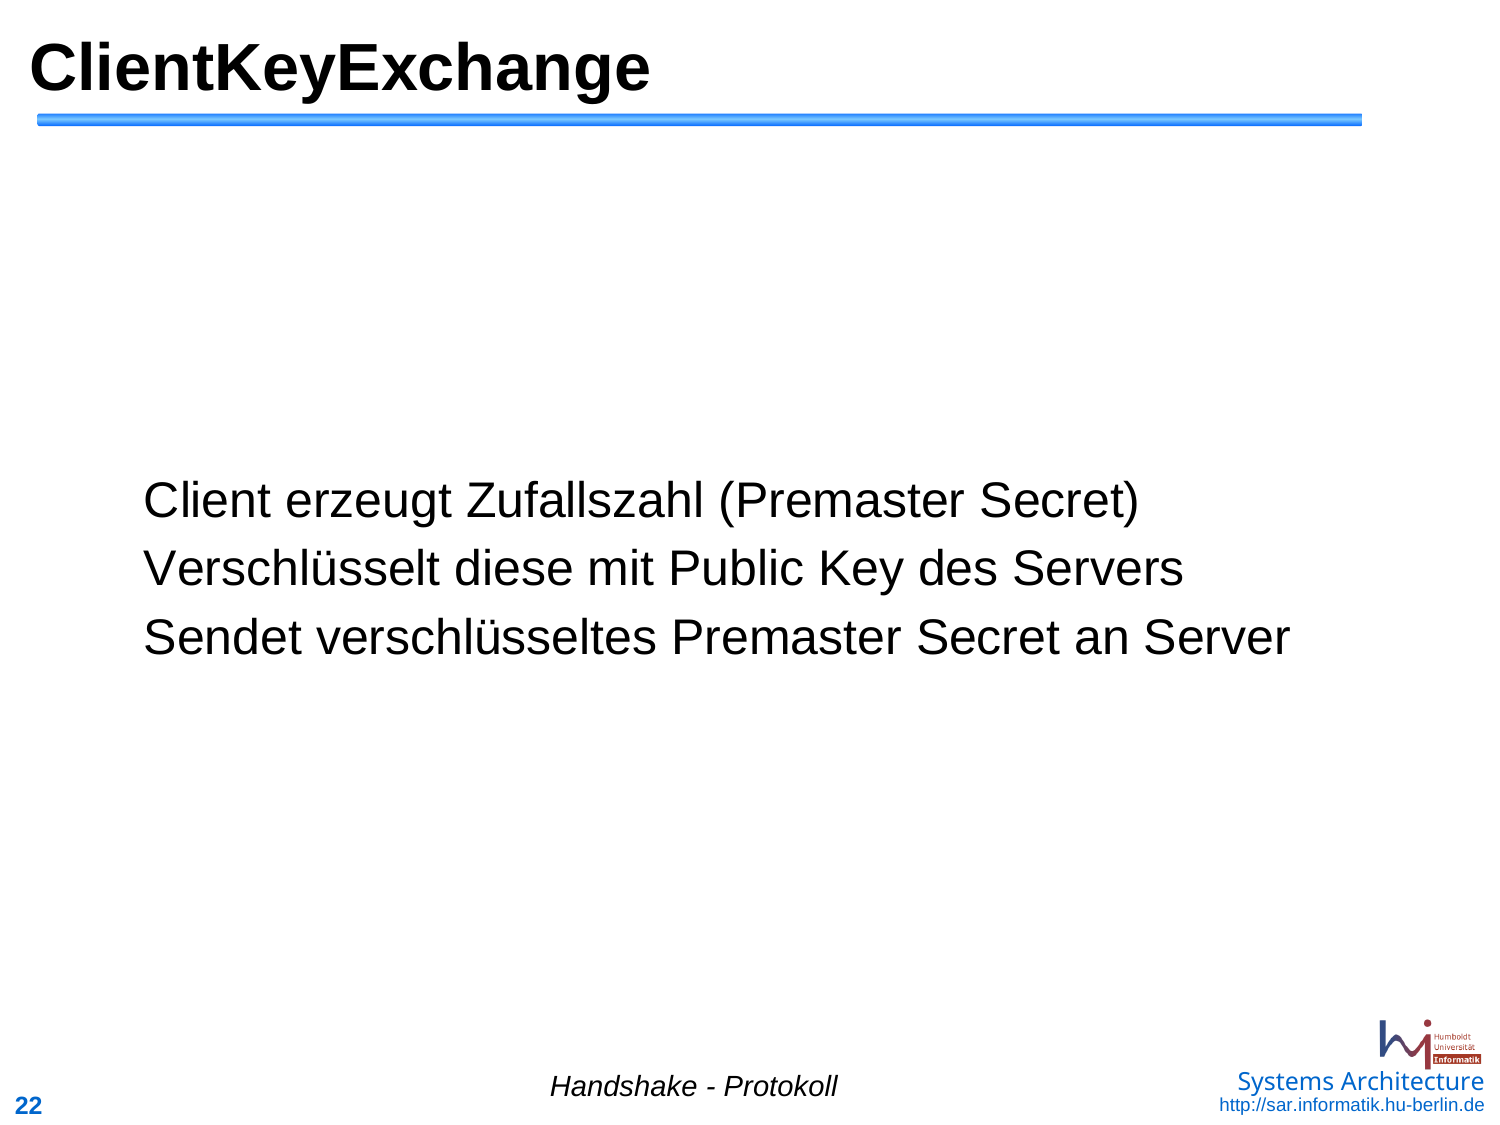

# ClientKeyExchange
Client erzeugt Zufallszahl (Premaster Secret)
Verschlüsselt diese mit Public Key des Servers
Sendet verschlüsseltes Premaster Secret an Server
Handshake - Protokoll